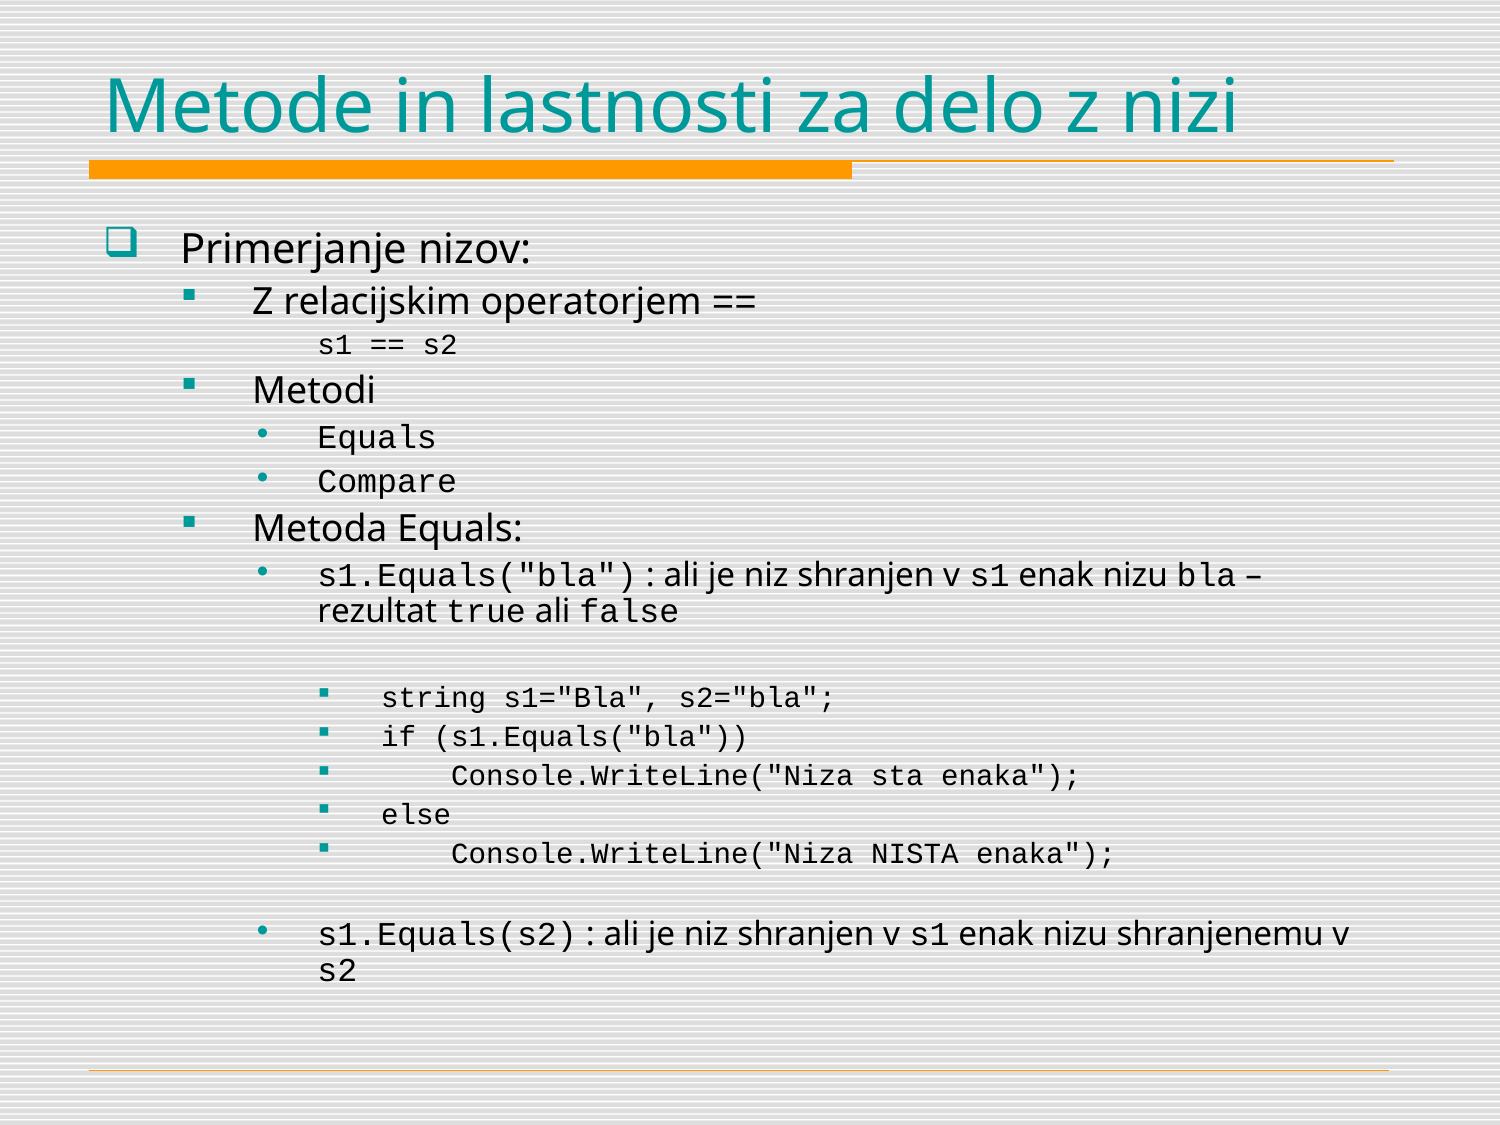

# Metode in lastnosti za delo z nizi
Primerjanje nizov:
Z relacijskim operatorjem ==
s1 == s2
Metodi
Equals
Compare
Metoda Equals:
s1.Equals("bla") : ali je niz shranjen v s1 enak nizu bla – rezultat true ali false
string s1="Bla", s2="bla";
if (s1.Equals("bla"))
 Console.WriteLine("Niza sta enaka");
else
 Console.WriteLine("Niza NISTA enaka");
s1.Equals(s2) : ali je niz shranjen v s1 enak nizu shranjenemu v s2